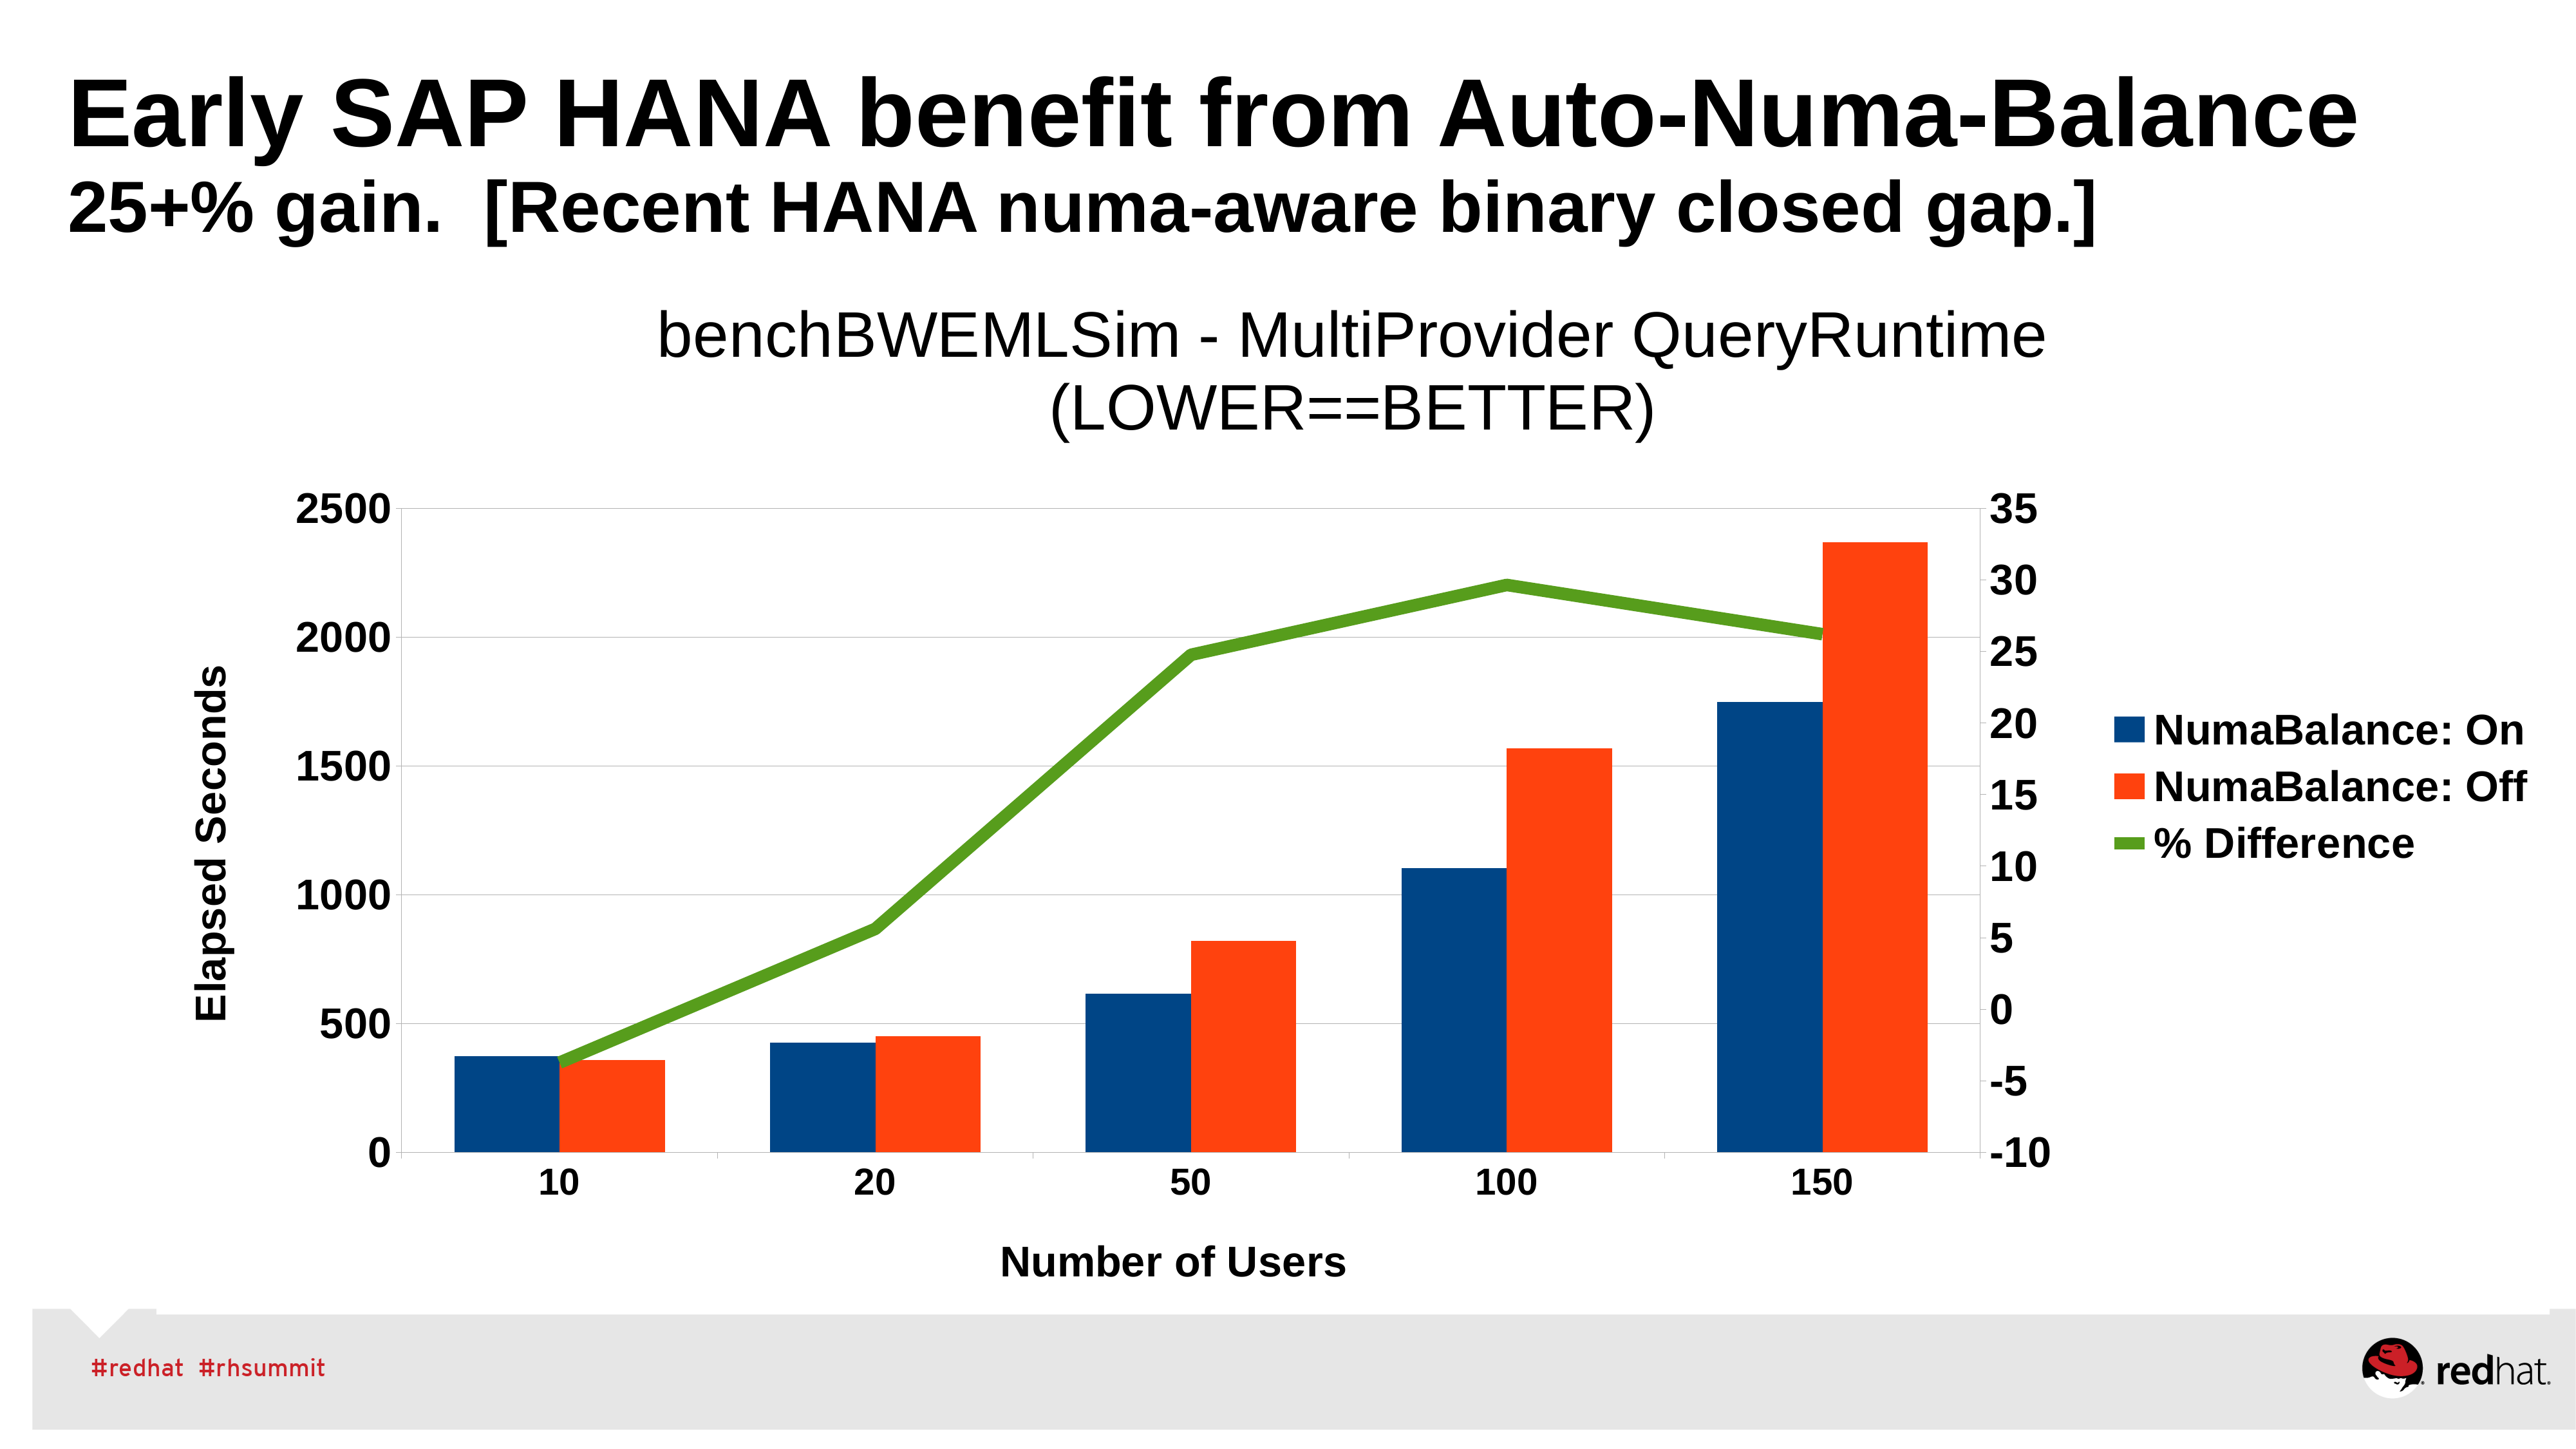

# Early SAP HANA benefit from Auto-Numa-Balance 25+% gain. [Recent HANA numa-aware binary closed gap.]
### Chart: benchBWEMLSim - MultiProvider QueryRuntime
(LOWER==BETTER)
| Category | NumaBalance: On | NumaBalance: Off | % Difference |
|---|---|---|---|
| 10 | 372.488552655 | 359.098148508 | -3.72889813067406 |
| 20 | 426.388963333 | 451.737758116 | 5.61139606499105 |
| 50 | 616.539503917 | 819.463674282 | 24.7630464575259 |
| 100 | 1103.37952037 | 1568.19927548 | 29.640350073987 |
| 150 | 1748.33928105 | 2369.05632293 | 26.2010251032069 |